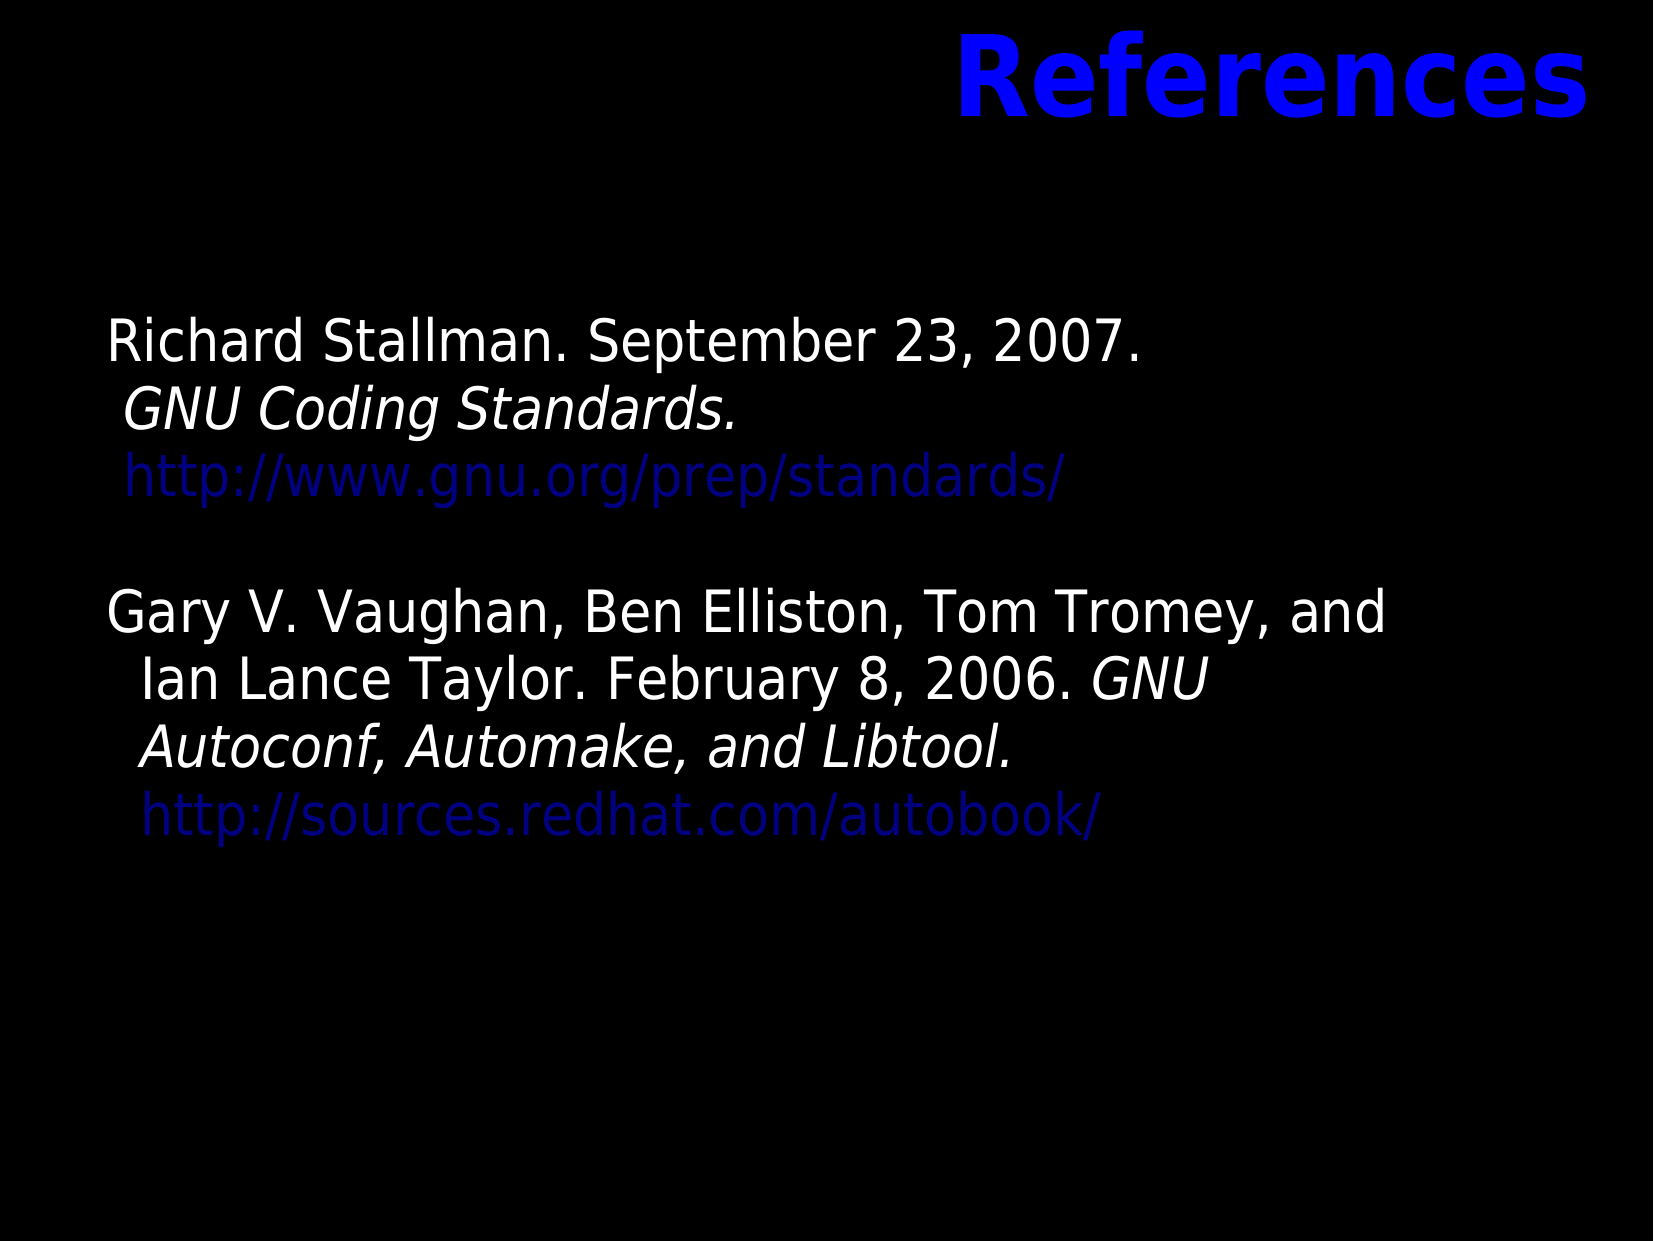

References
 Richard Stallman. September 23, 2007.
 GNU Coding Standards.
 http://www.gnu.org/prep/standards/
 Gary V. Vaughan, Ben Elliston, Tom Tromey, and
 Ian Lance Taylor. February 8, 2006. GNU
 Autoconf, Automake, and Libtool.
 http://sources.redhat.com/autobook/